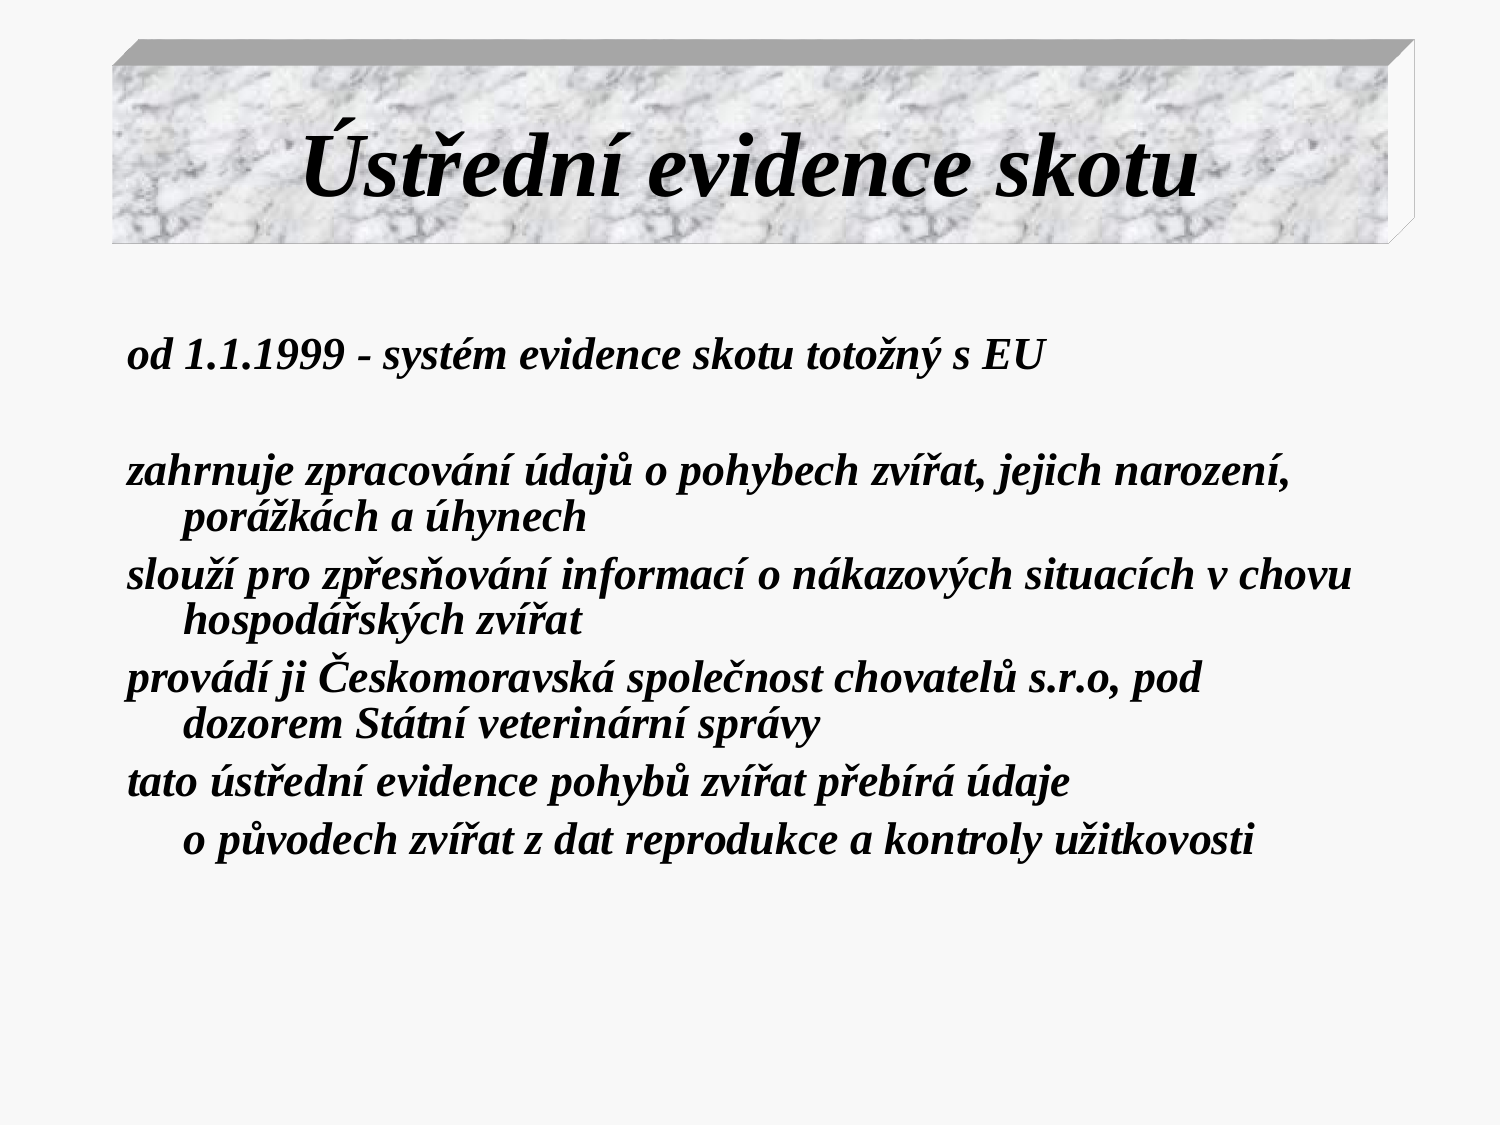

# Ústřední evidence skotu
od 1.1.1999 - systém evidence skotu totožný s EU
zahrnuje zpracování údajů o pohybech zvířat, jejich narození, porážkách a úhynech
slouží pro zpřesňování informací o nákazových situacích v chovu hospodářských zvířat
provádí ji Českomoravská společnost chovatelů s.r.o, pod dozorem Státní veterinární správy
tato ústřední evidence pohybů zvířat přebírá údaje
	o původech zvířat z dat reprodukce a kontroly užitkovosti